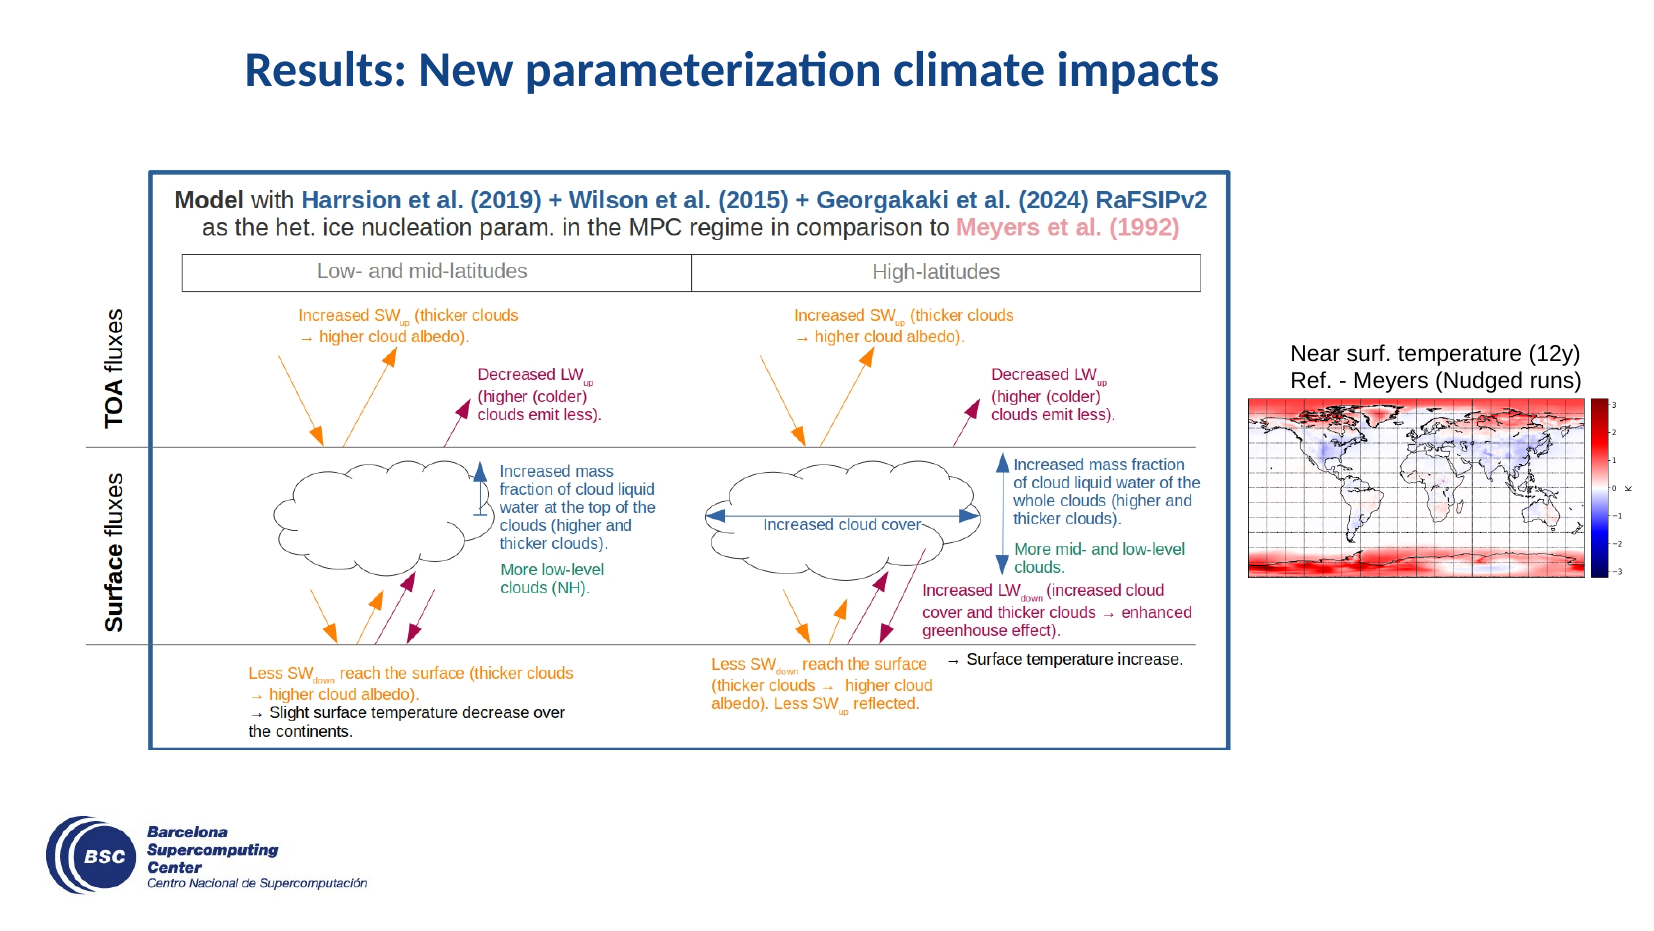

Results: New parameterization climate impacts
Near surf. temperature (12y)
Ref. - Meyers (Nudged runs)